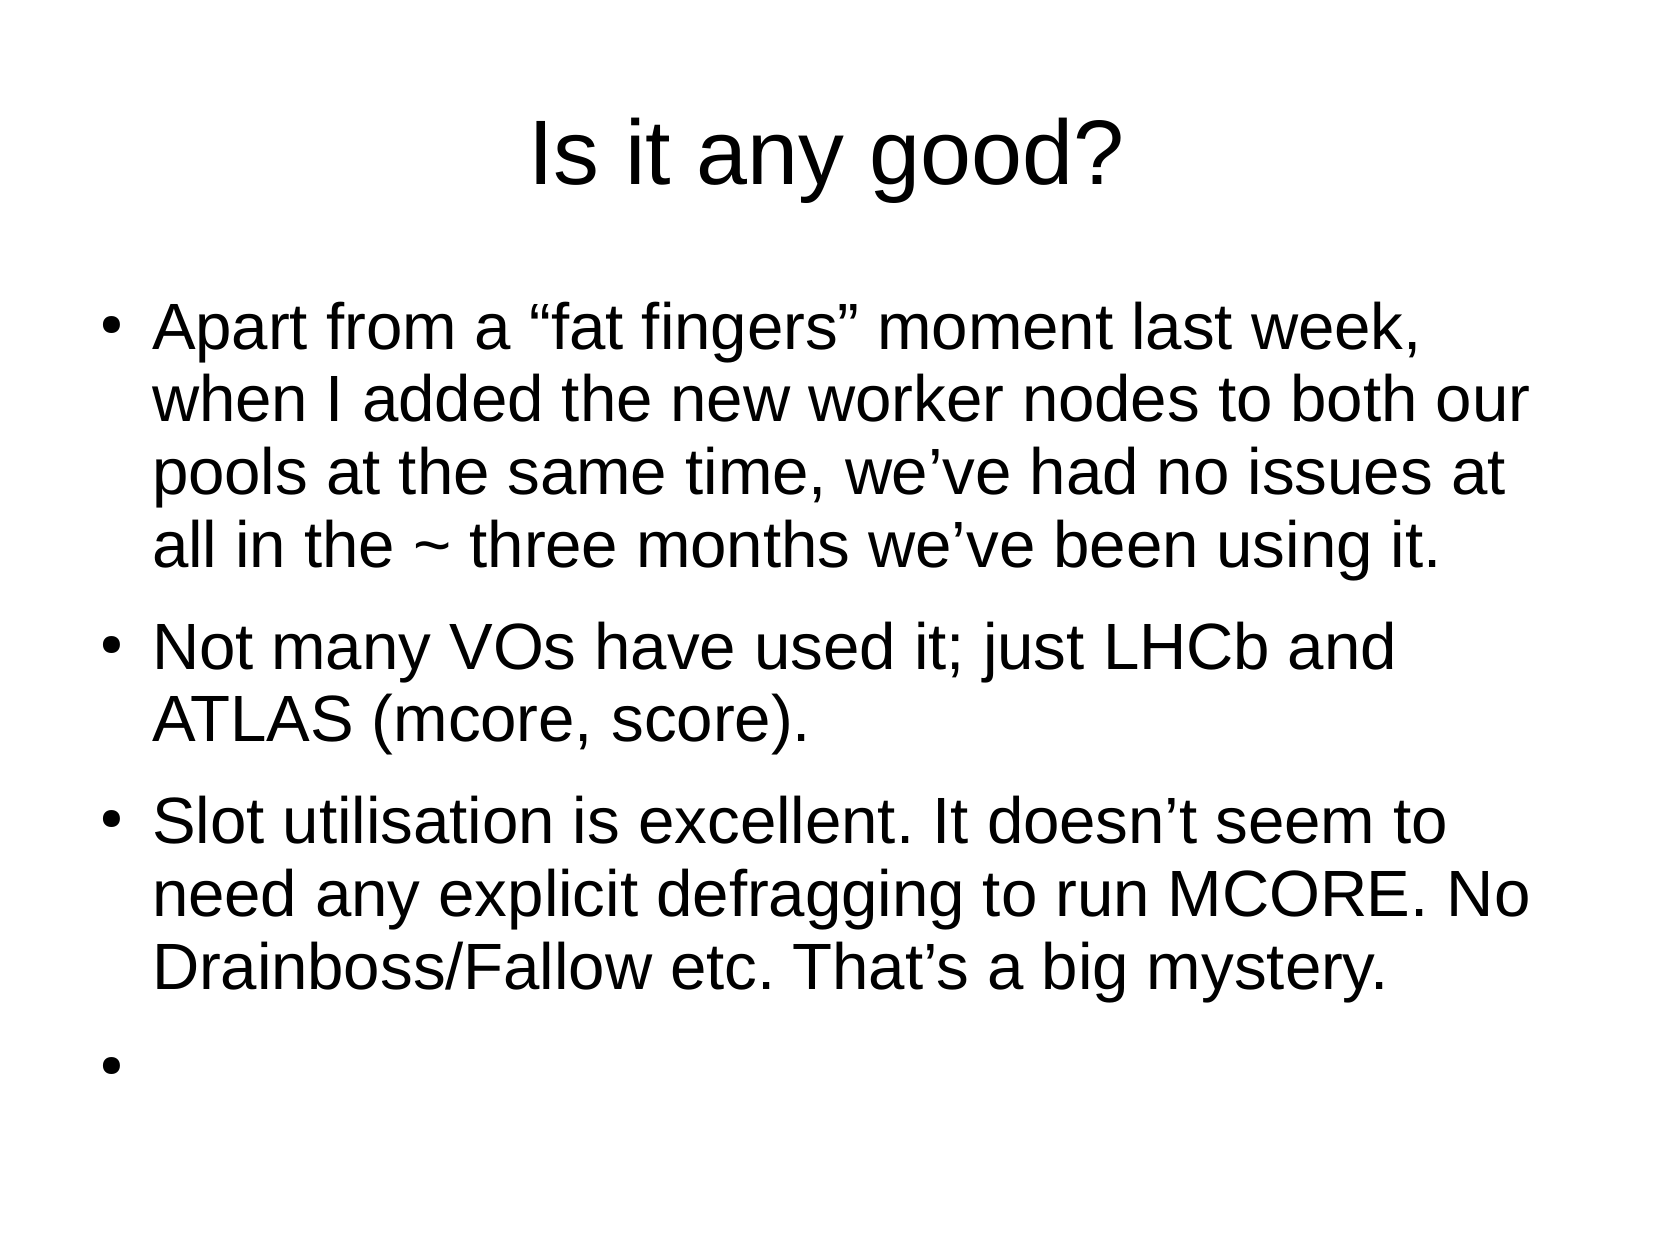

# Is it any good?
Apart from a “fat fingers” moment last week, when I added the new worker nodes to both our pools at the same time, we’ve had no issues at all in the ~ three months we’ve been using it.
Not many VOs have used it; just LHCb and ATLAS (mcore, score).
Slot utilisation is excellent. It doesn’t seem to need any explicit defragging to run MCORE. No Drainboss/Fallow etc. That’s a big mystery.